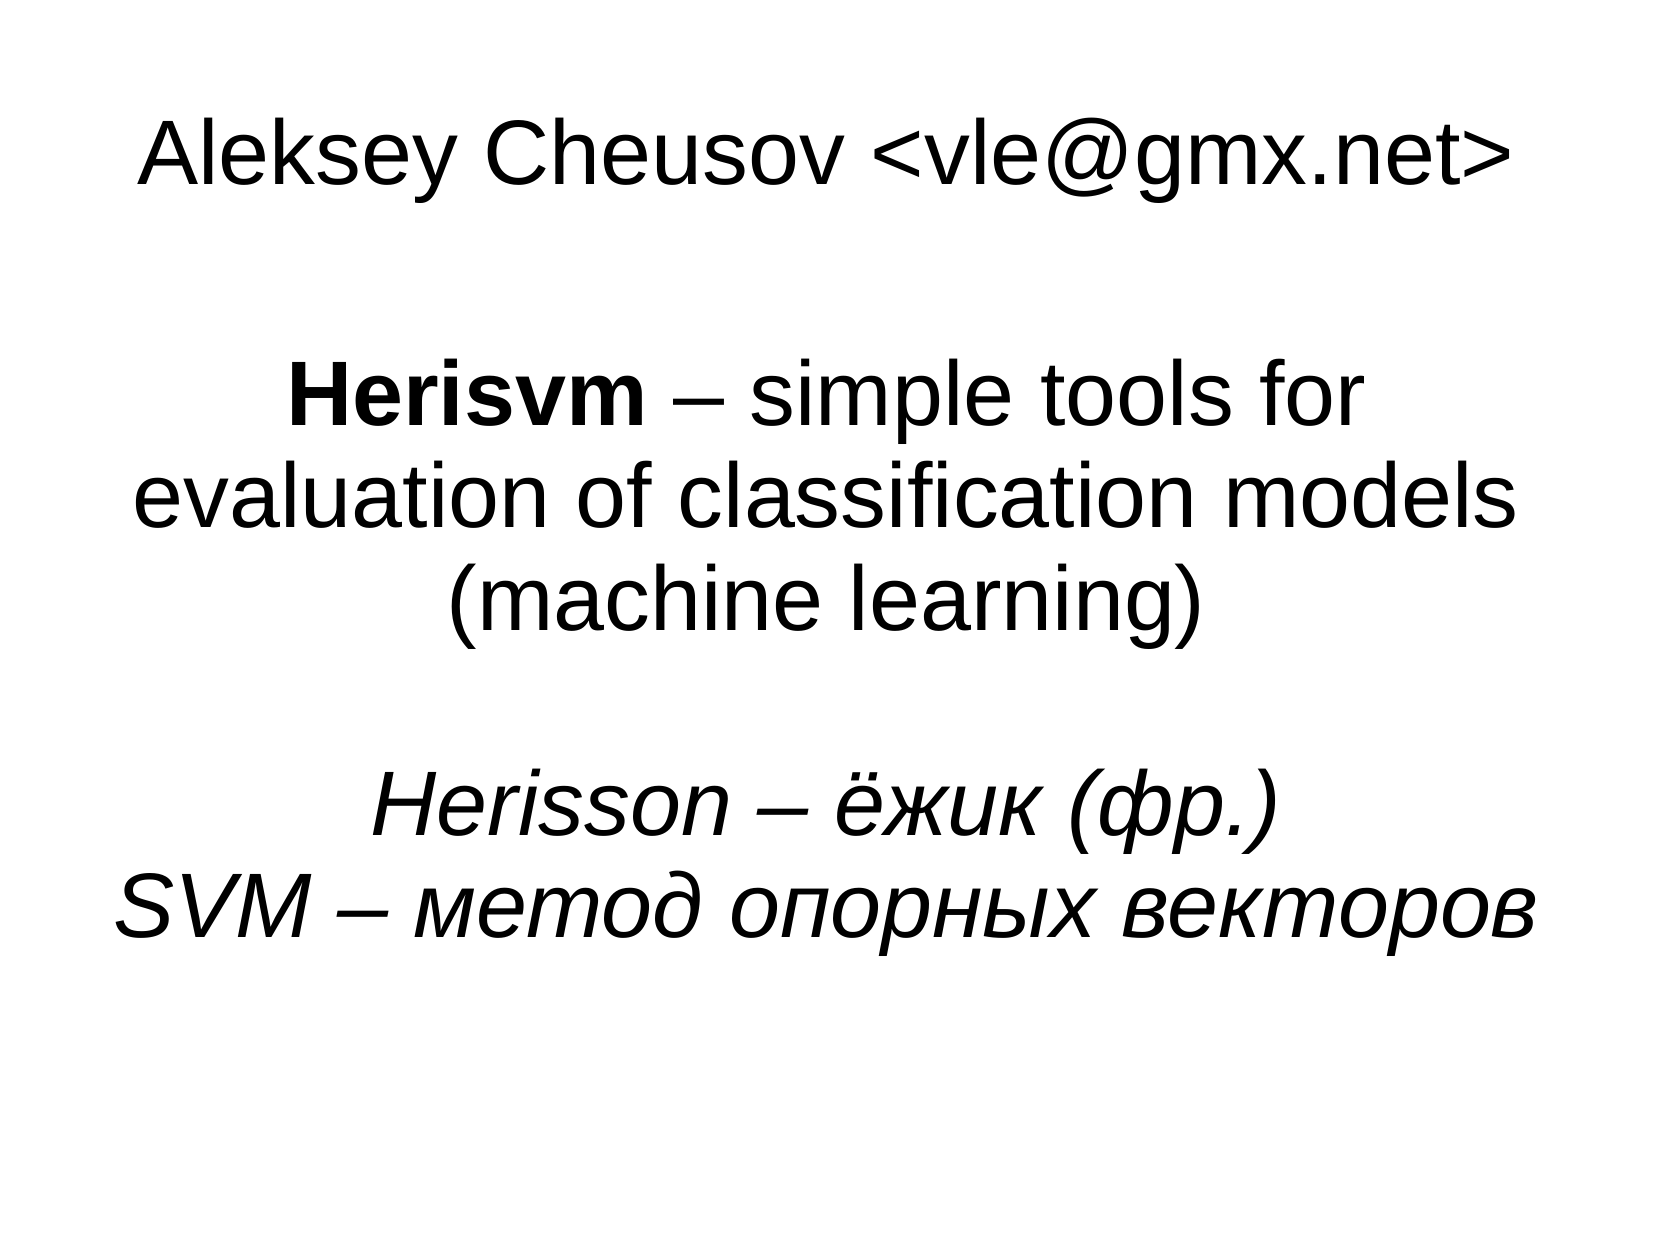

# Aleksey Cheusov <vle@gmx.net>
Herisvm – simple tools for evaluation of classification models (machine learning)
Herisson – ёжик (фр.)
SVM – метод опорных векторов